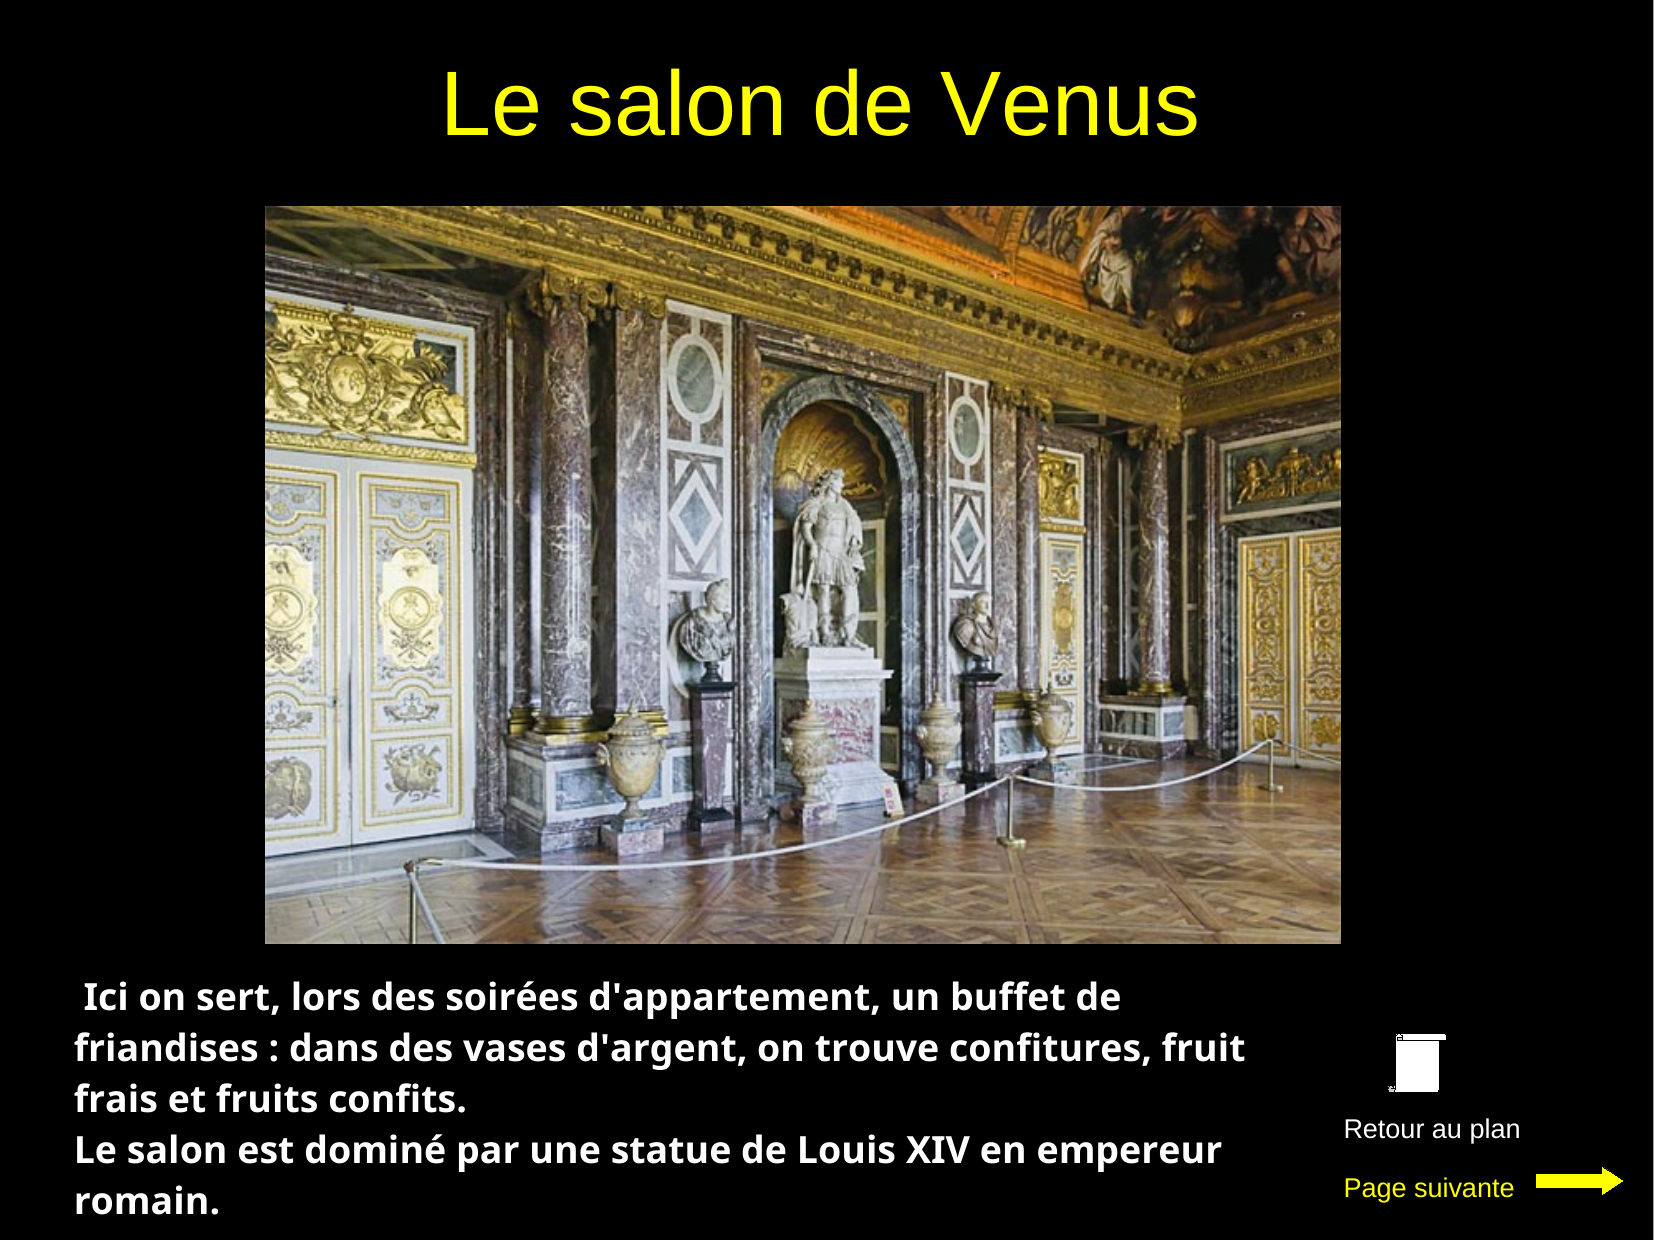

# Le salon de Venus
 Ici on sert, lors des soirées d'appartement, un buffet de friandises : dans des vases d'argent, on trouve confitures, fruit frais et fruits confits.
Le salon est dominé par une statue de Louis XIV en empereur romain.
Retour au plan
Page suivante